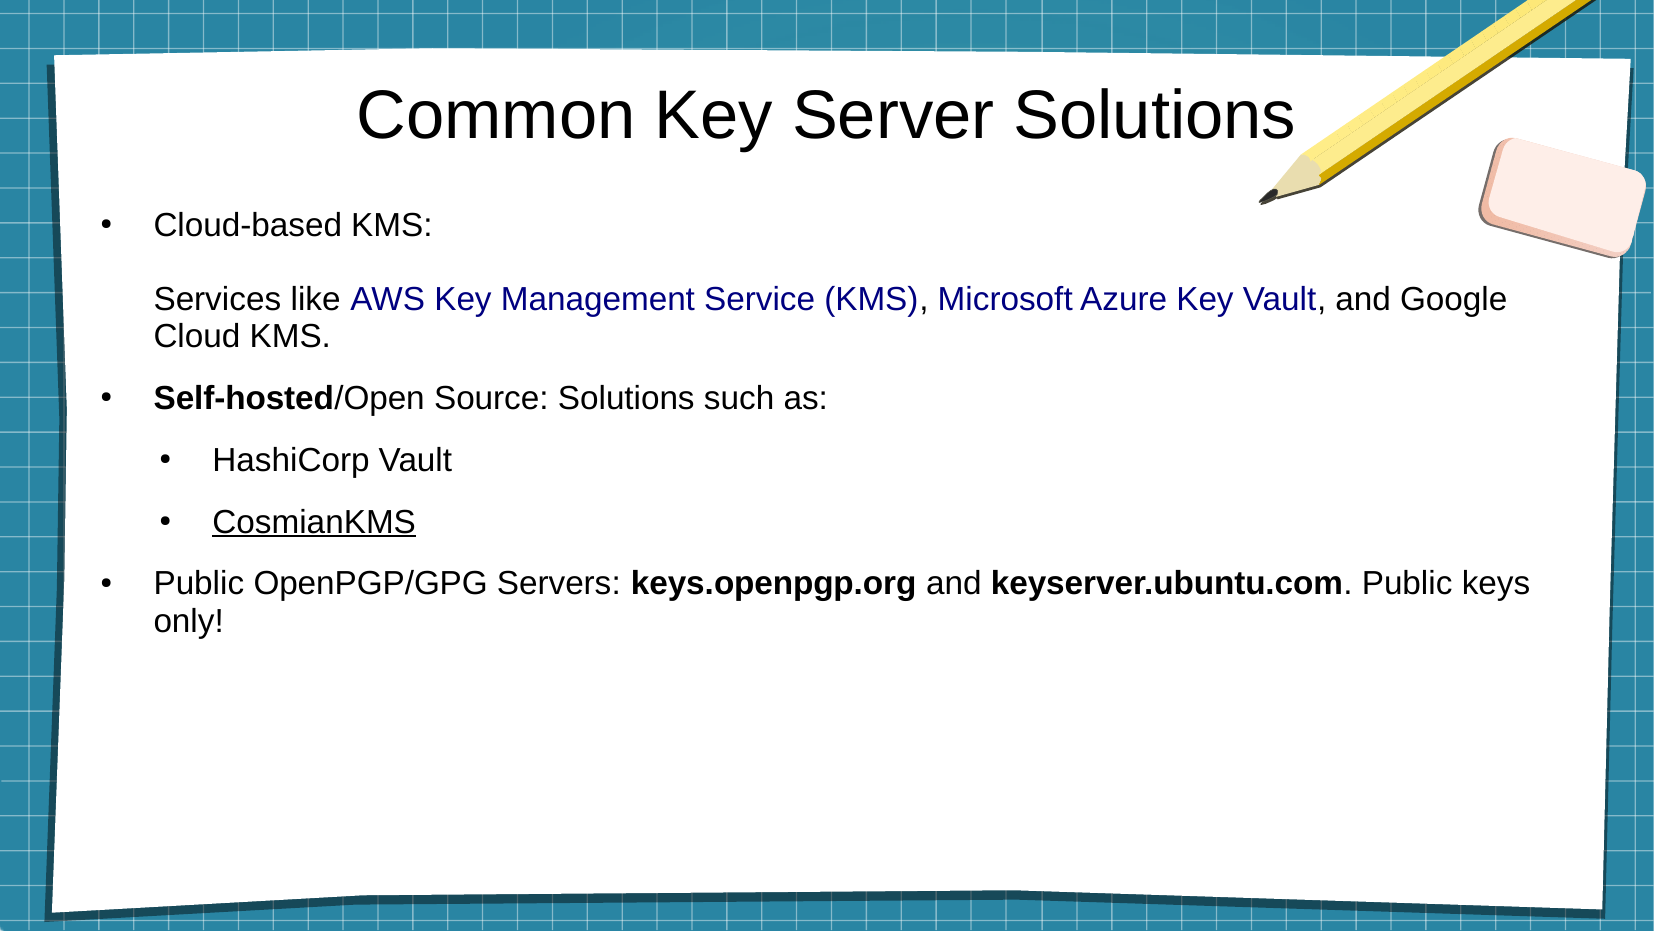

# Common Key Server Solutions
Cloud-based KMS: 
Services like AWS Key Management Service (KMS), Microsoft Azure Key Vault, and Google Cloud KMS.
Self-hosted/Open Source: Solutions such as:
HashiCorp Vault
CosmianKMS
Public OpenPGP/GPG Servers: keys.openpgp.org and keyserver.ubuntu.com. Public keys only!